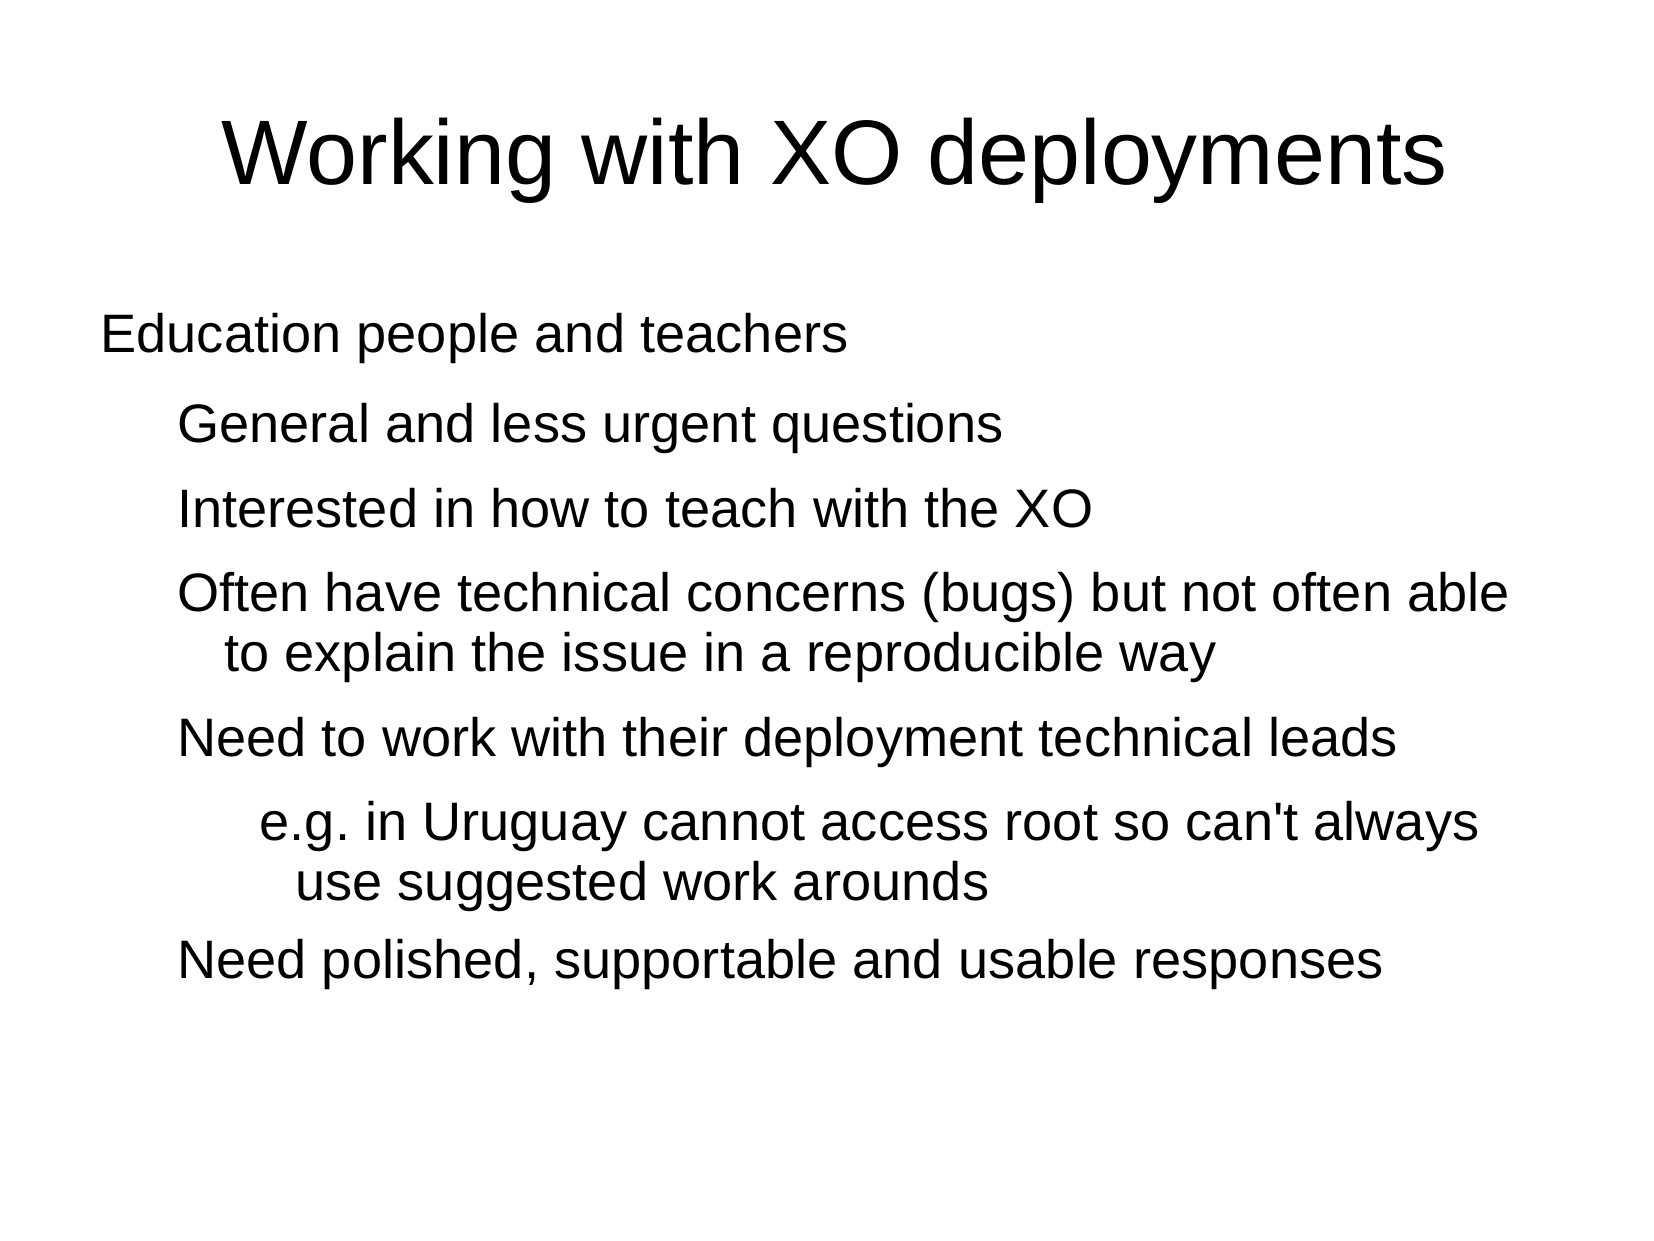

# Working with XO deployments
Education people and teachers
General and less urgent questions
Interested in how to teach with the XO
Often have technical concerns (bugs) but not often able to explain the issue in a reproducible way
Need to work with their deployment technical leads
e.g. in Uruguay cannot access root so can't always use suggested work arounds
Need polished, supportable and usable responses